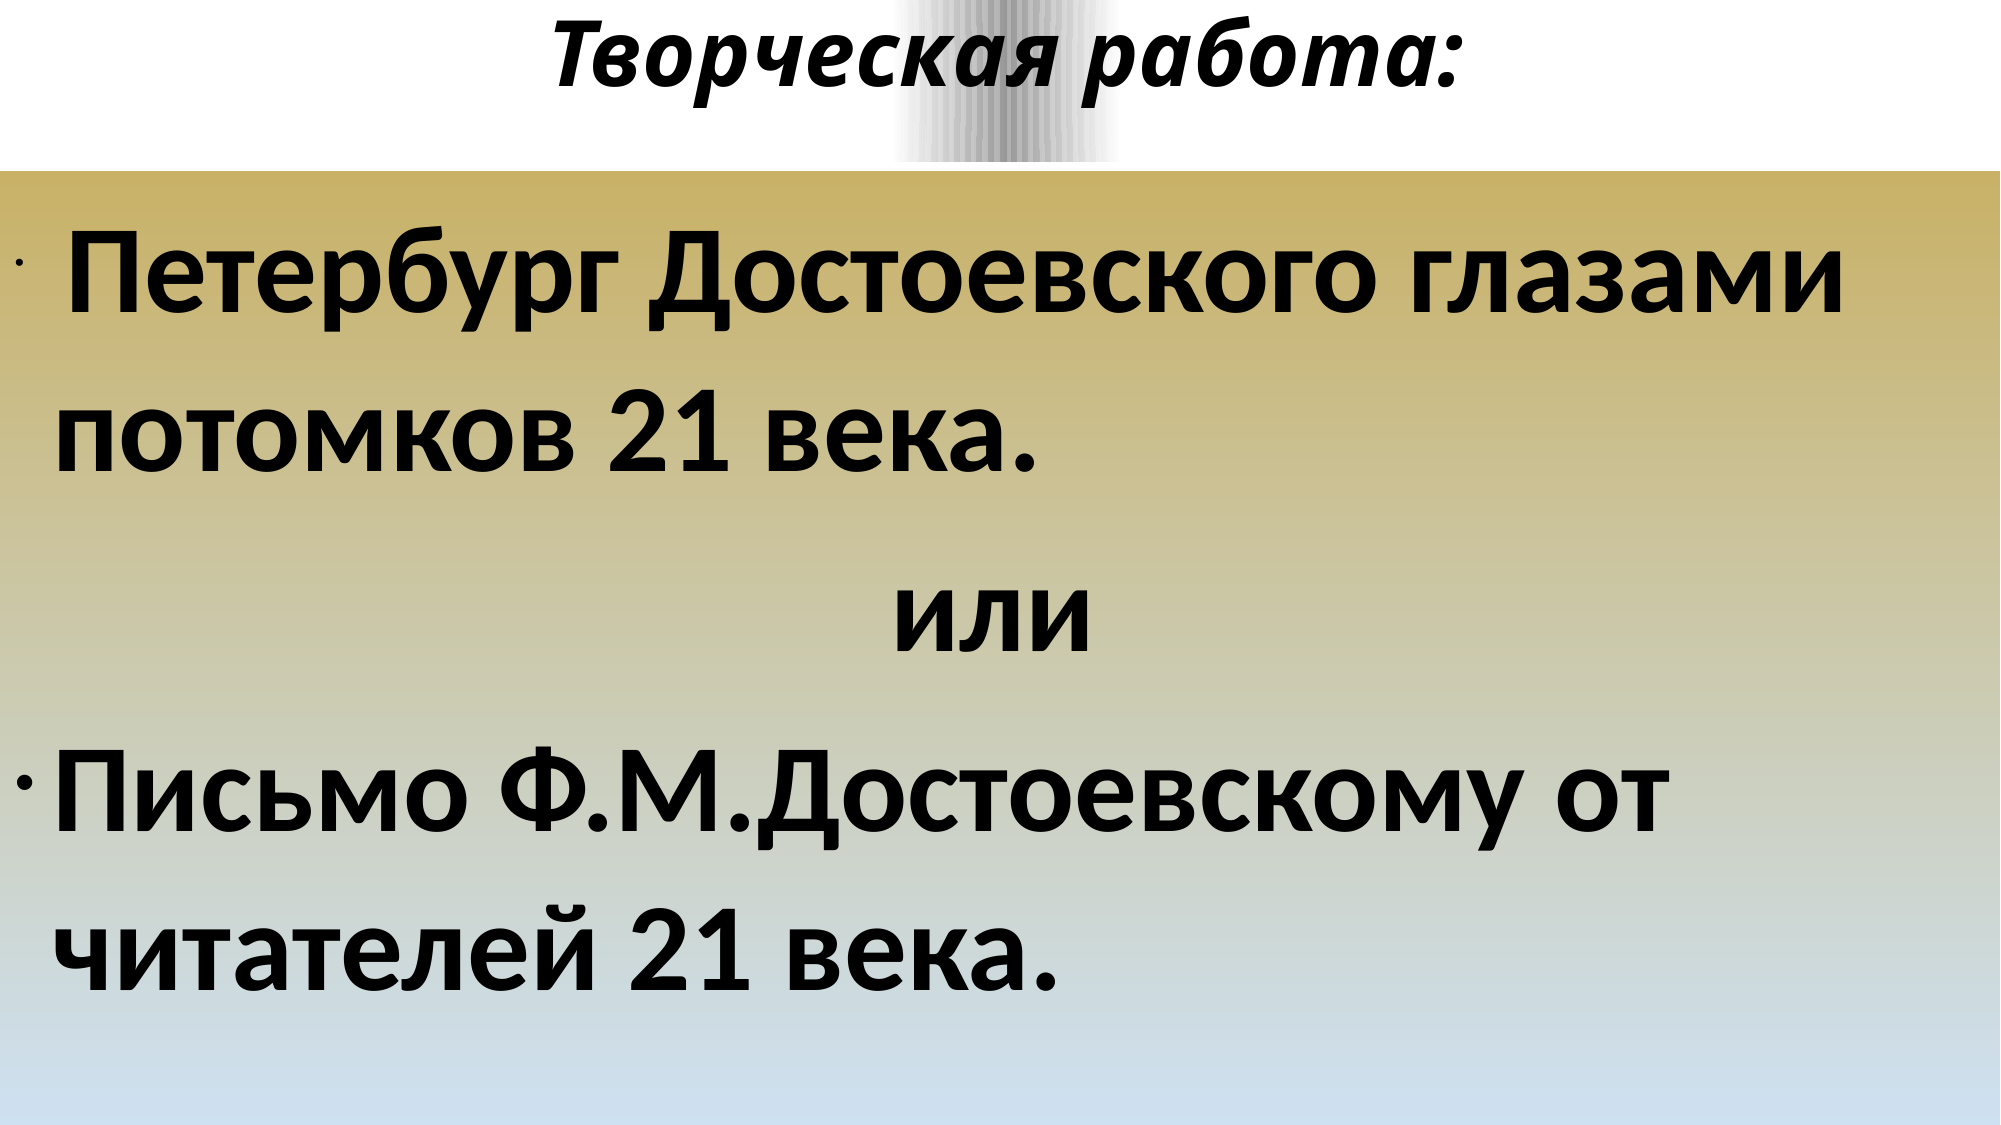

# Творческая работа:
 Петербург Достоевского глазами потомков 21 века.
 или
Письмо Ф.М.Достоевскому от читателей 21 века.